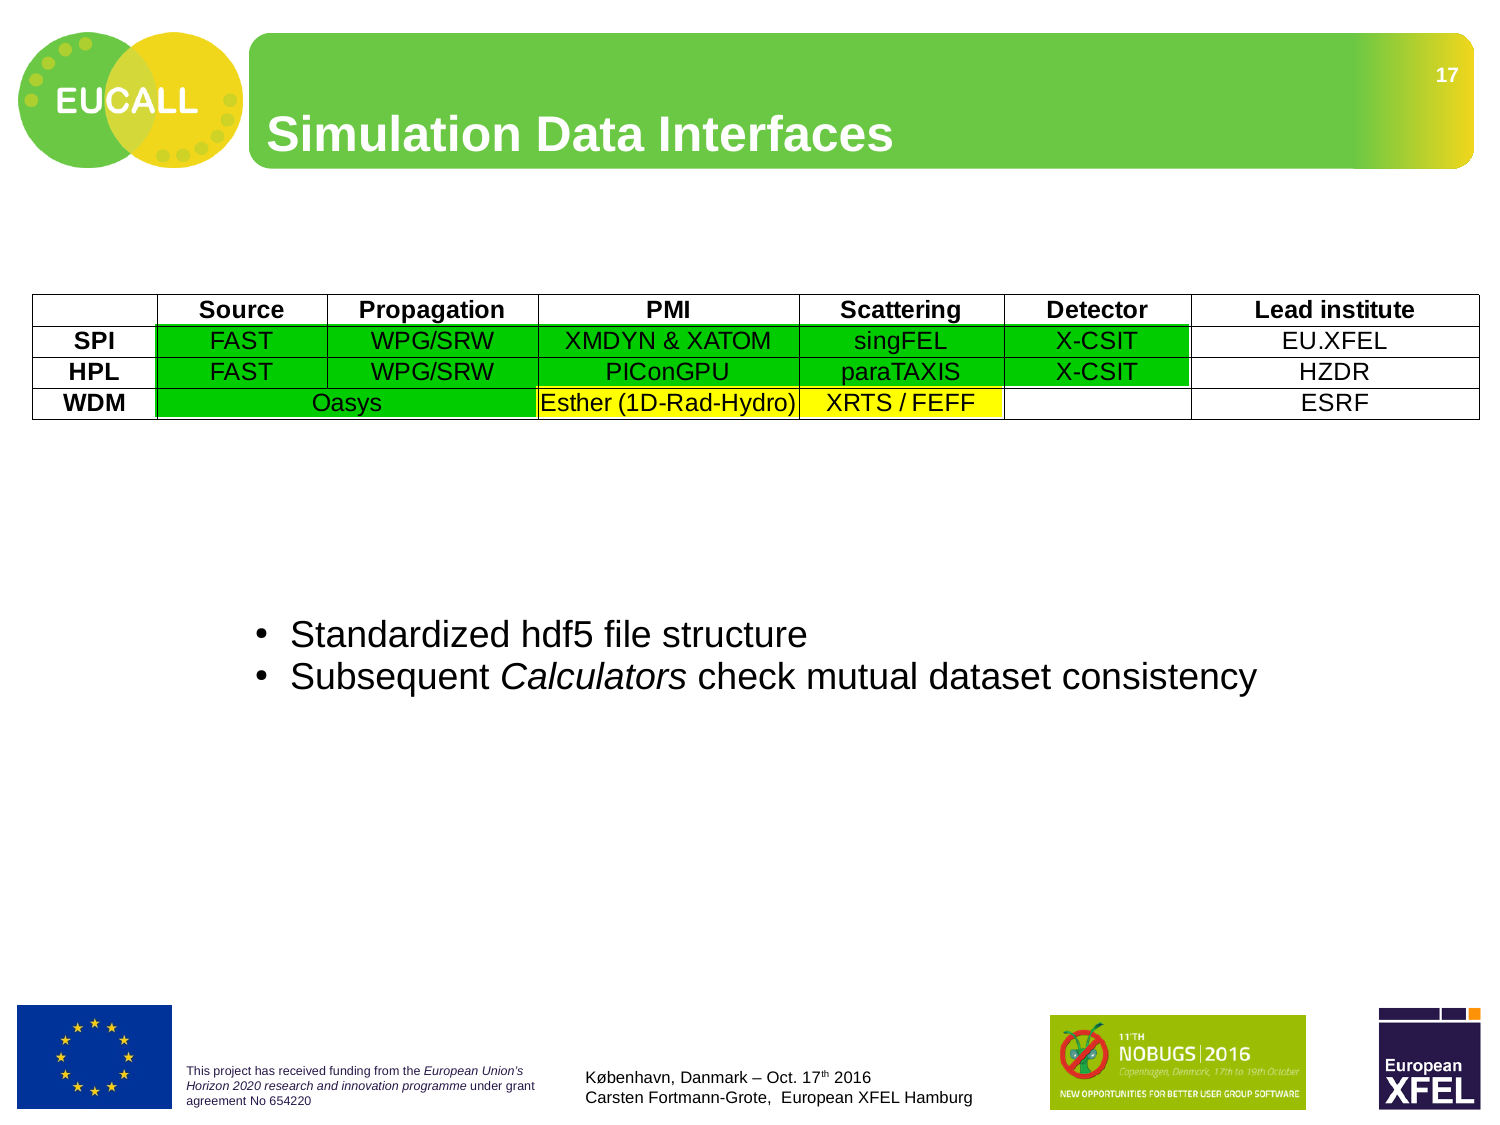

# Simulation Data Interfaces
Standardized hdf5 file structure
Subsequent Calculators check mutual dataset consistency